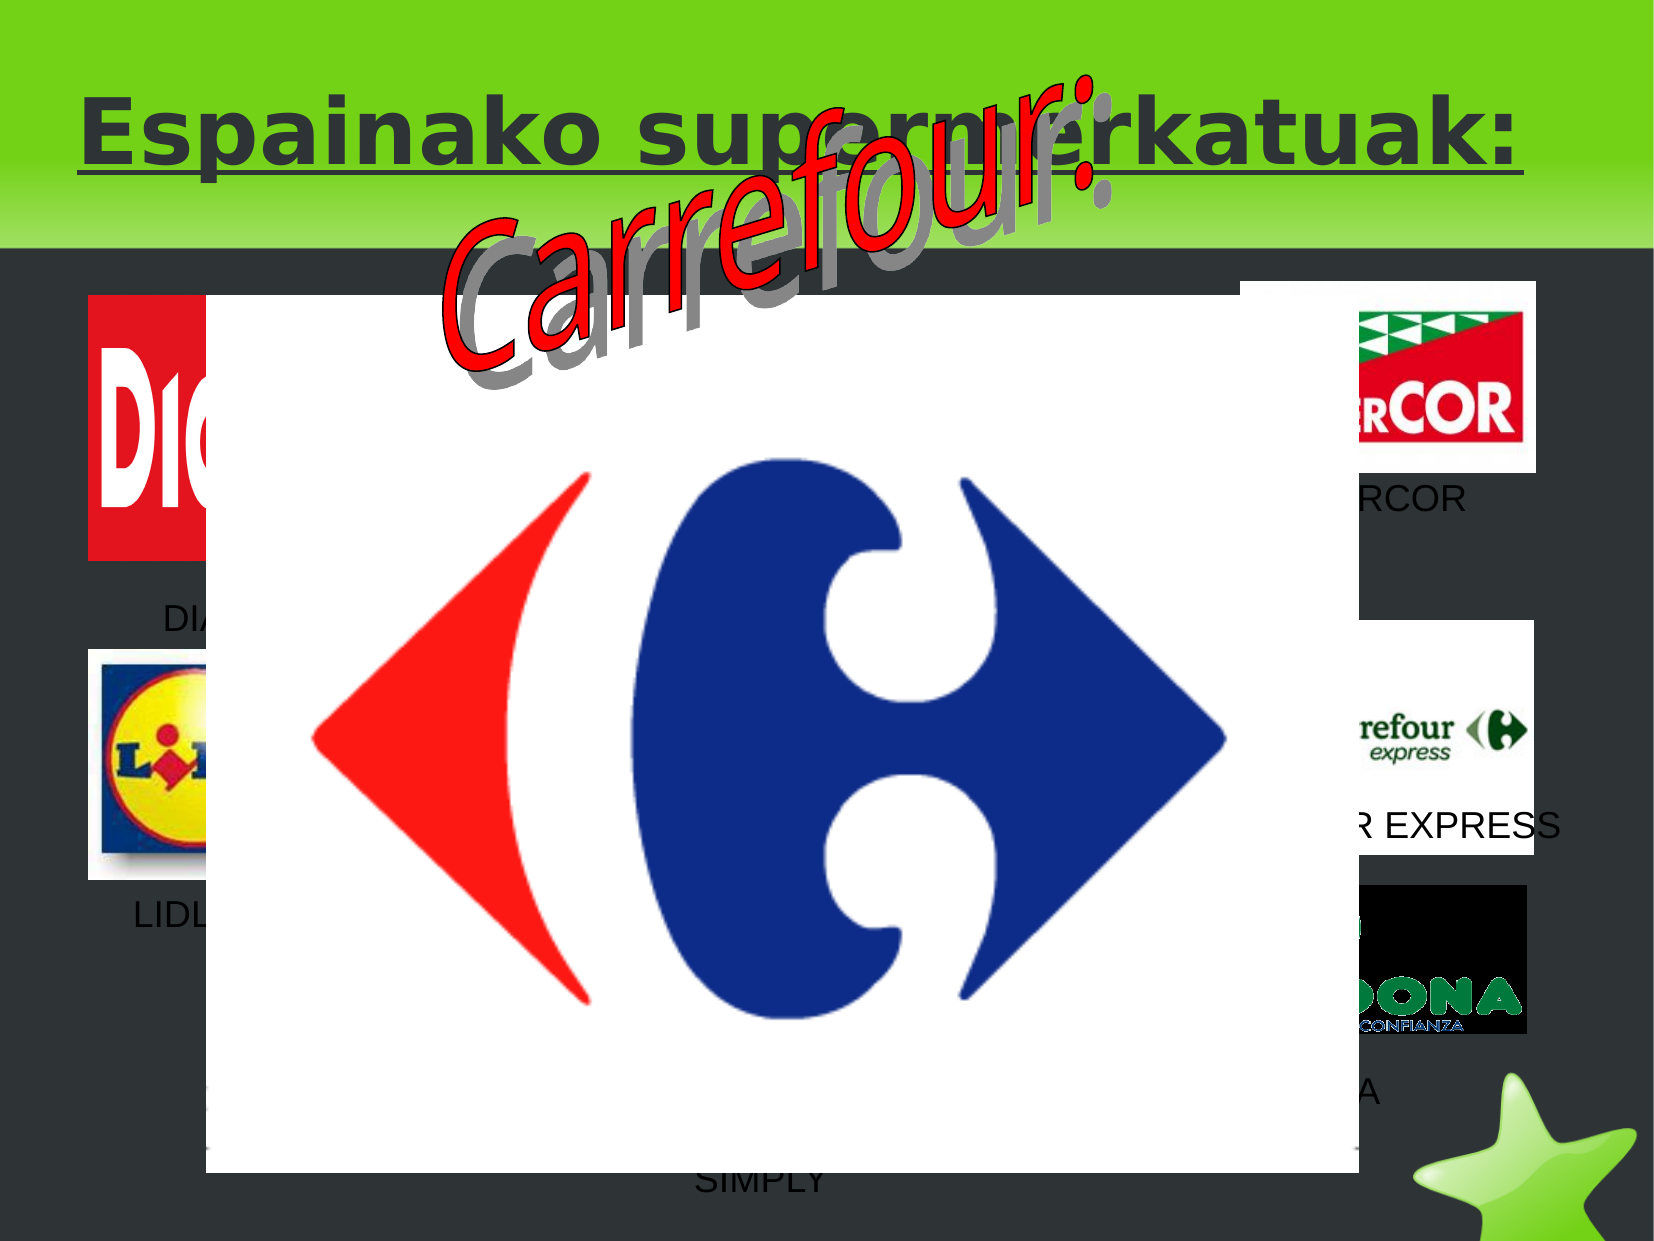

# Espainako supermerkatuak:
Carrefour:
SUPERCOR
EROSKI
DIA
PRYCA
CONTINENTE
CARREFOUR
CARREFOUR EXPRESS
LIDL
MERCADONA
CAPRABO
SIMPLY